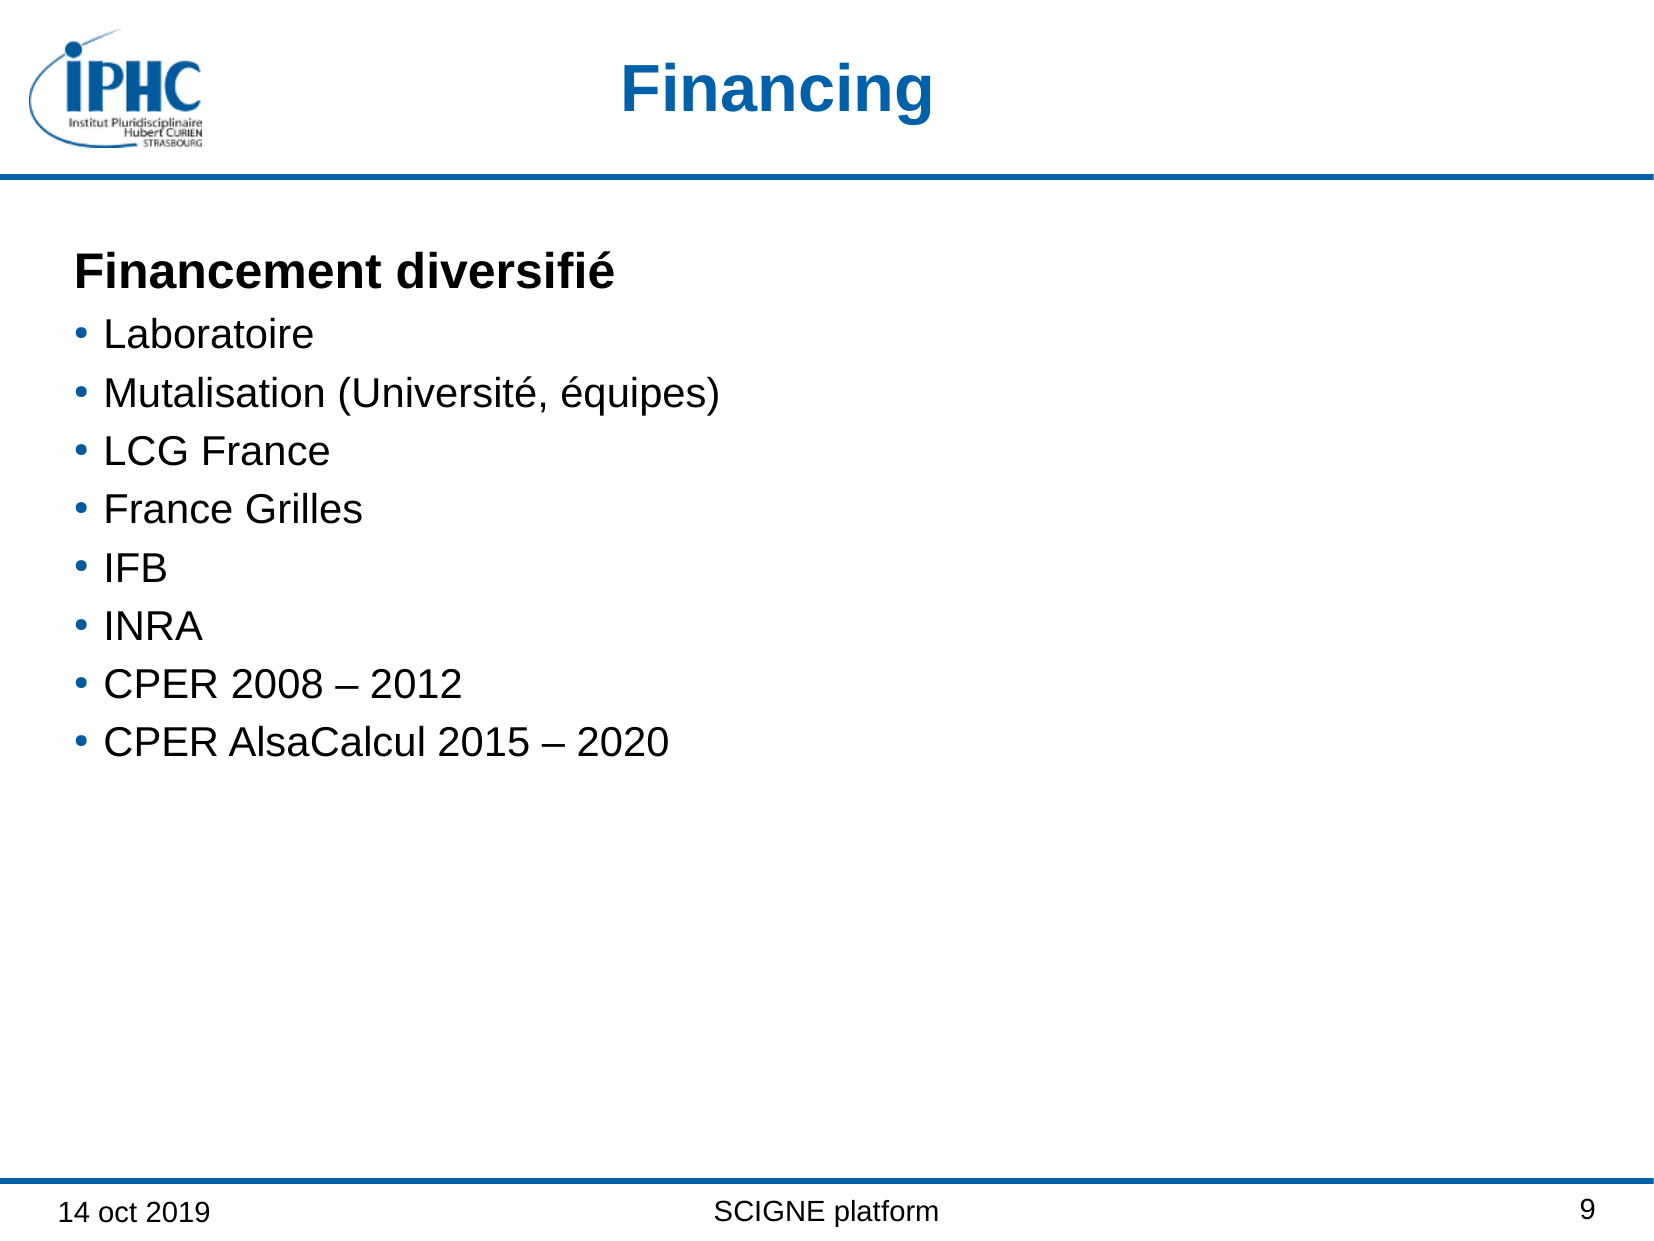

Financing
Financement diversifié
Laboratoire
Mutalisation (Université, équipes)
LCG France
France Grilles
IFB
INRA
CPER 2008 – 2012
CPER AlsaCalcul 2015 – 2020
9
SCIGNE platform
14 oct 2019